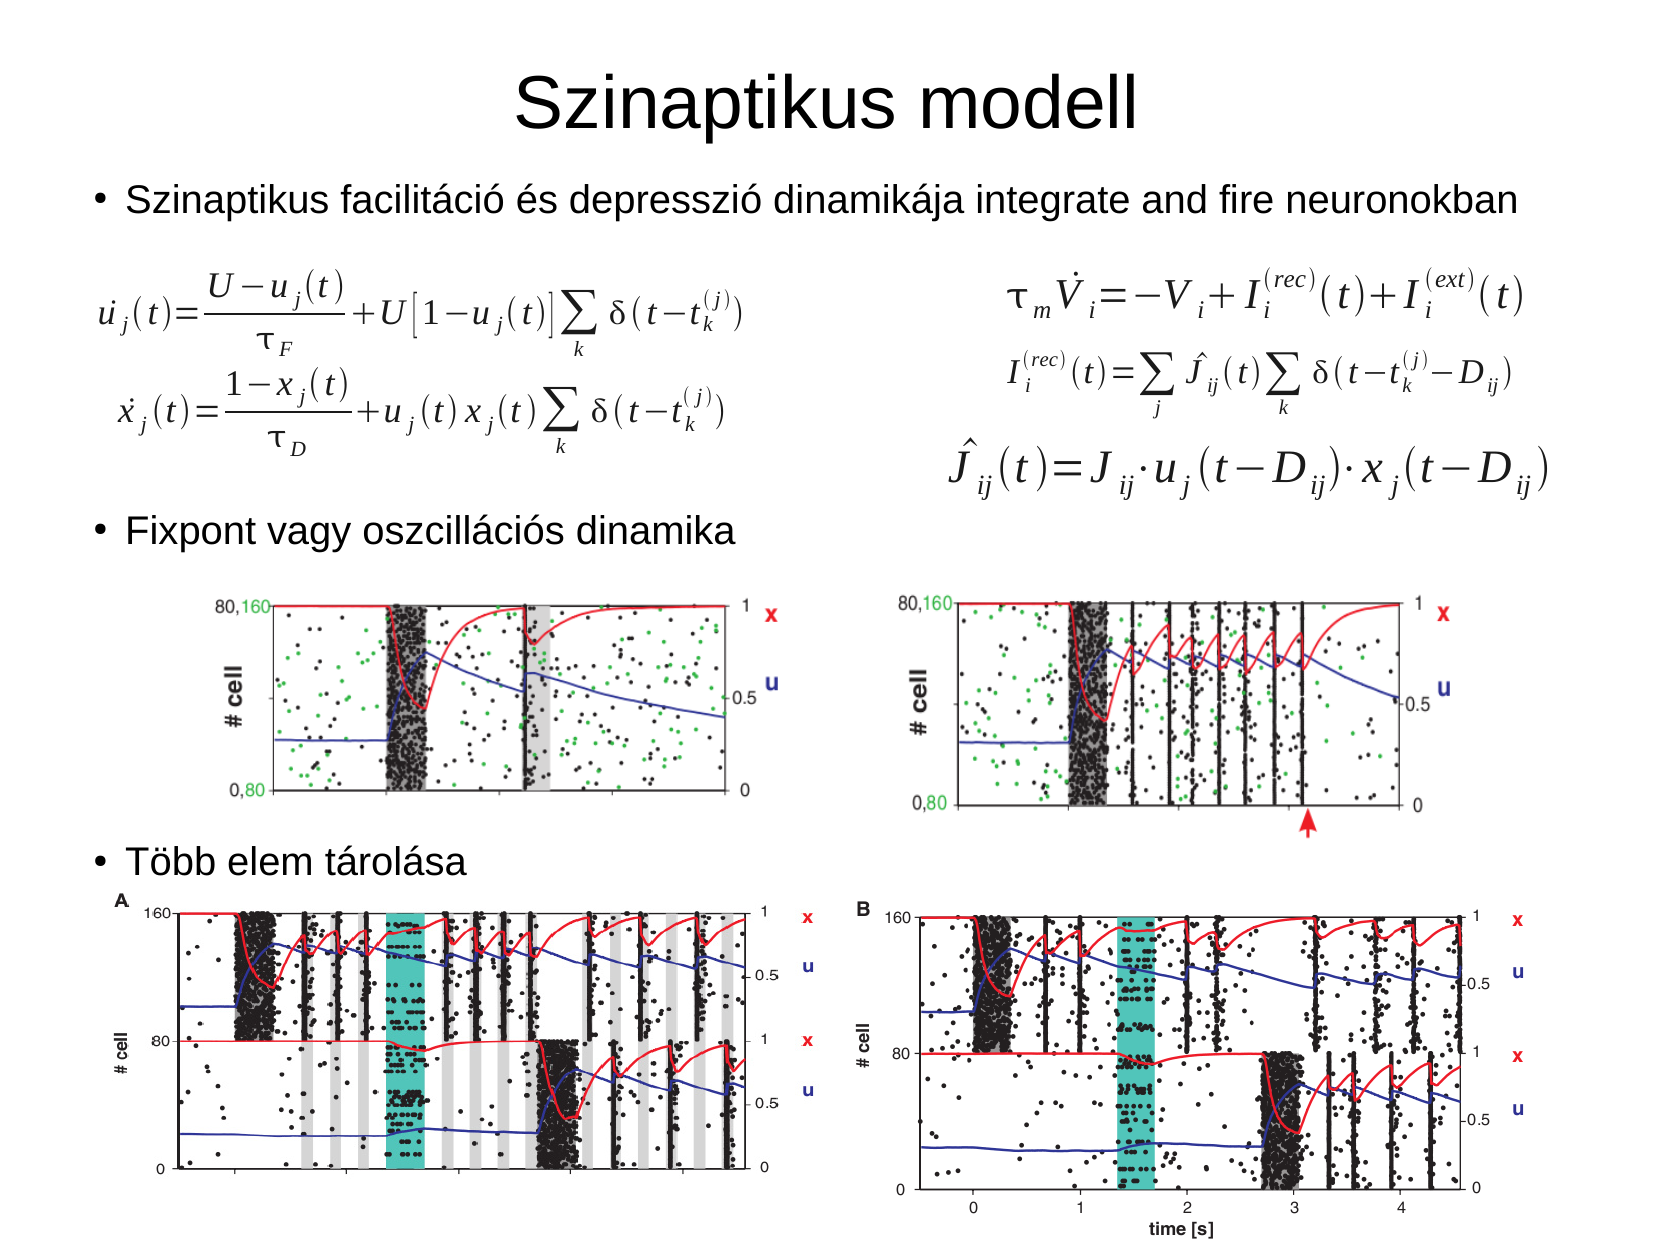

# Szinaptikus modell
Szinaptikus facilitáció és depresszió dinamikája integrate and fire neuronokban
Fixpont vagy oszcillációs dinamika
Több elem tárolása